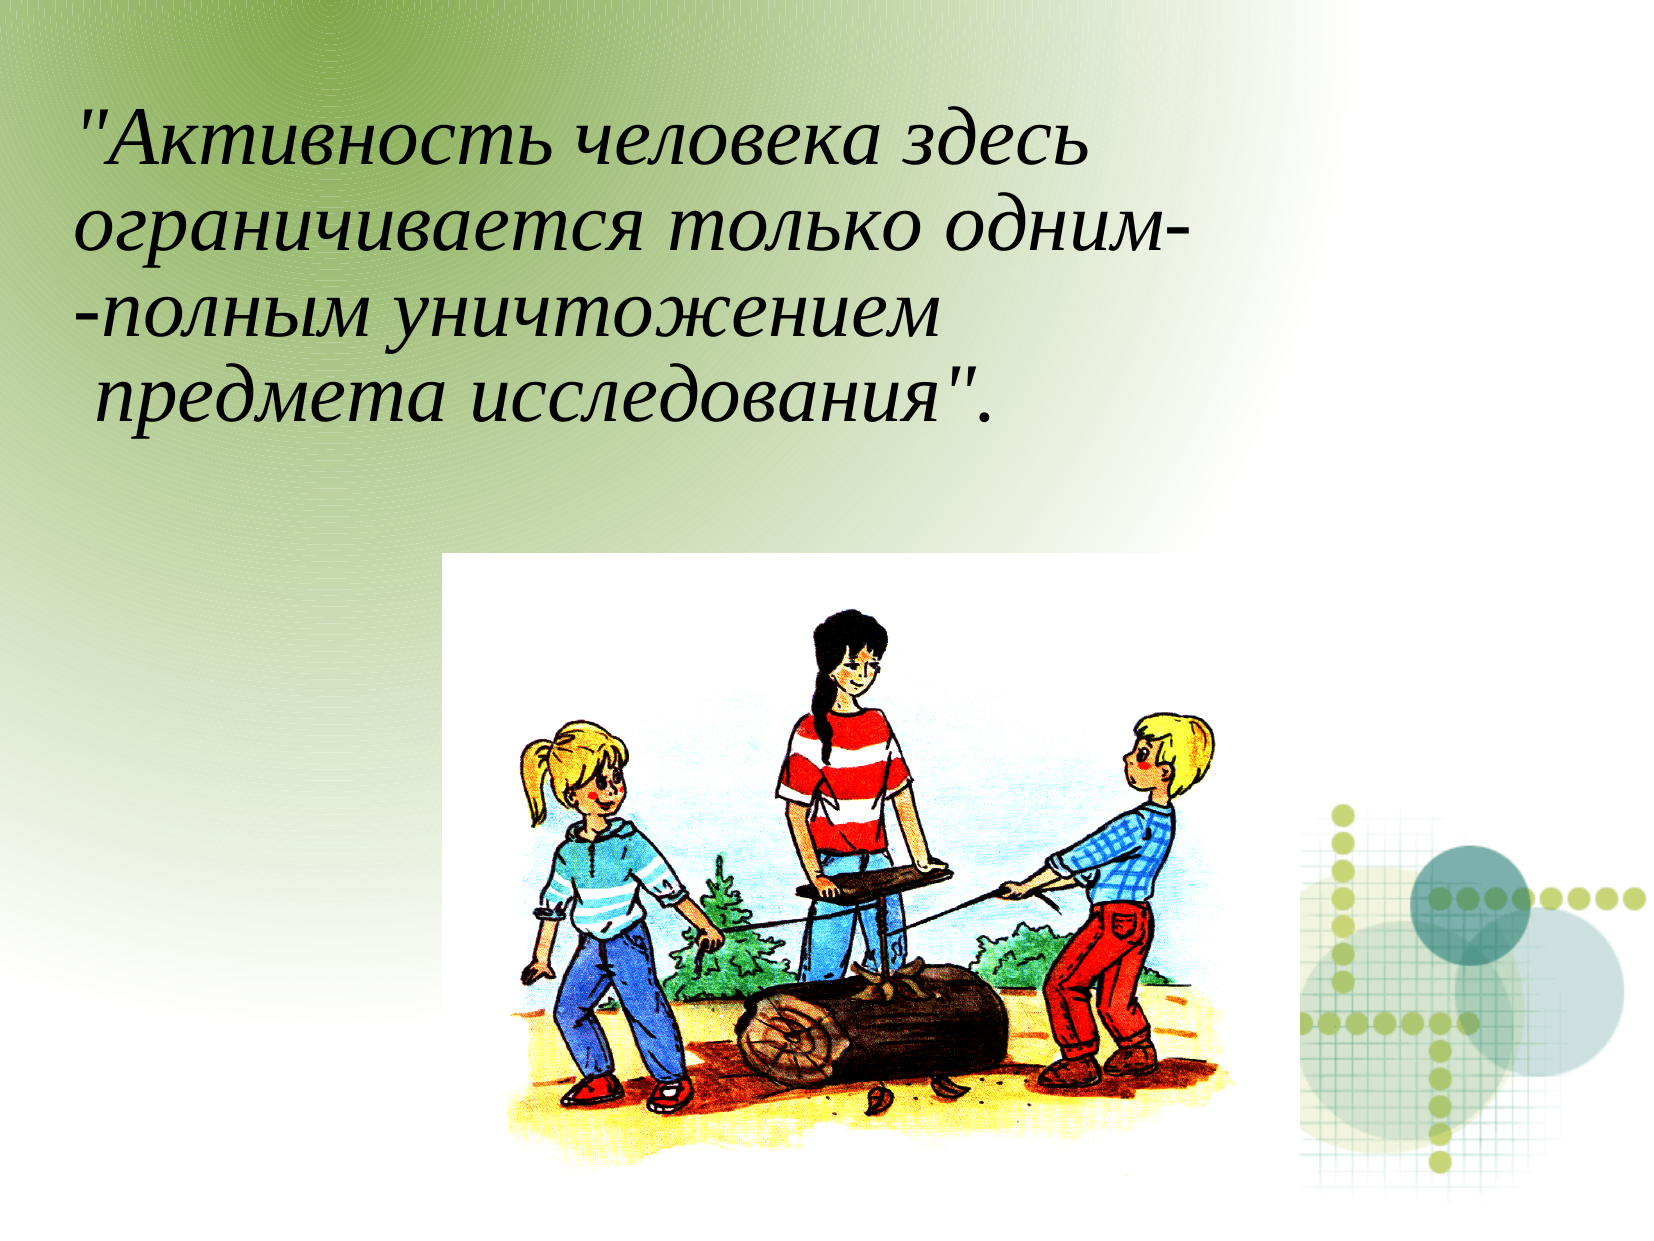

"Активность человека здесь ограничивается только одним-
-полным уничтожением
 предмета исследования".